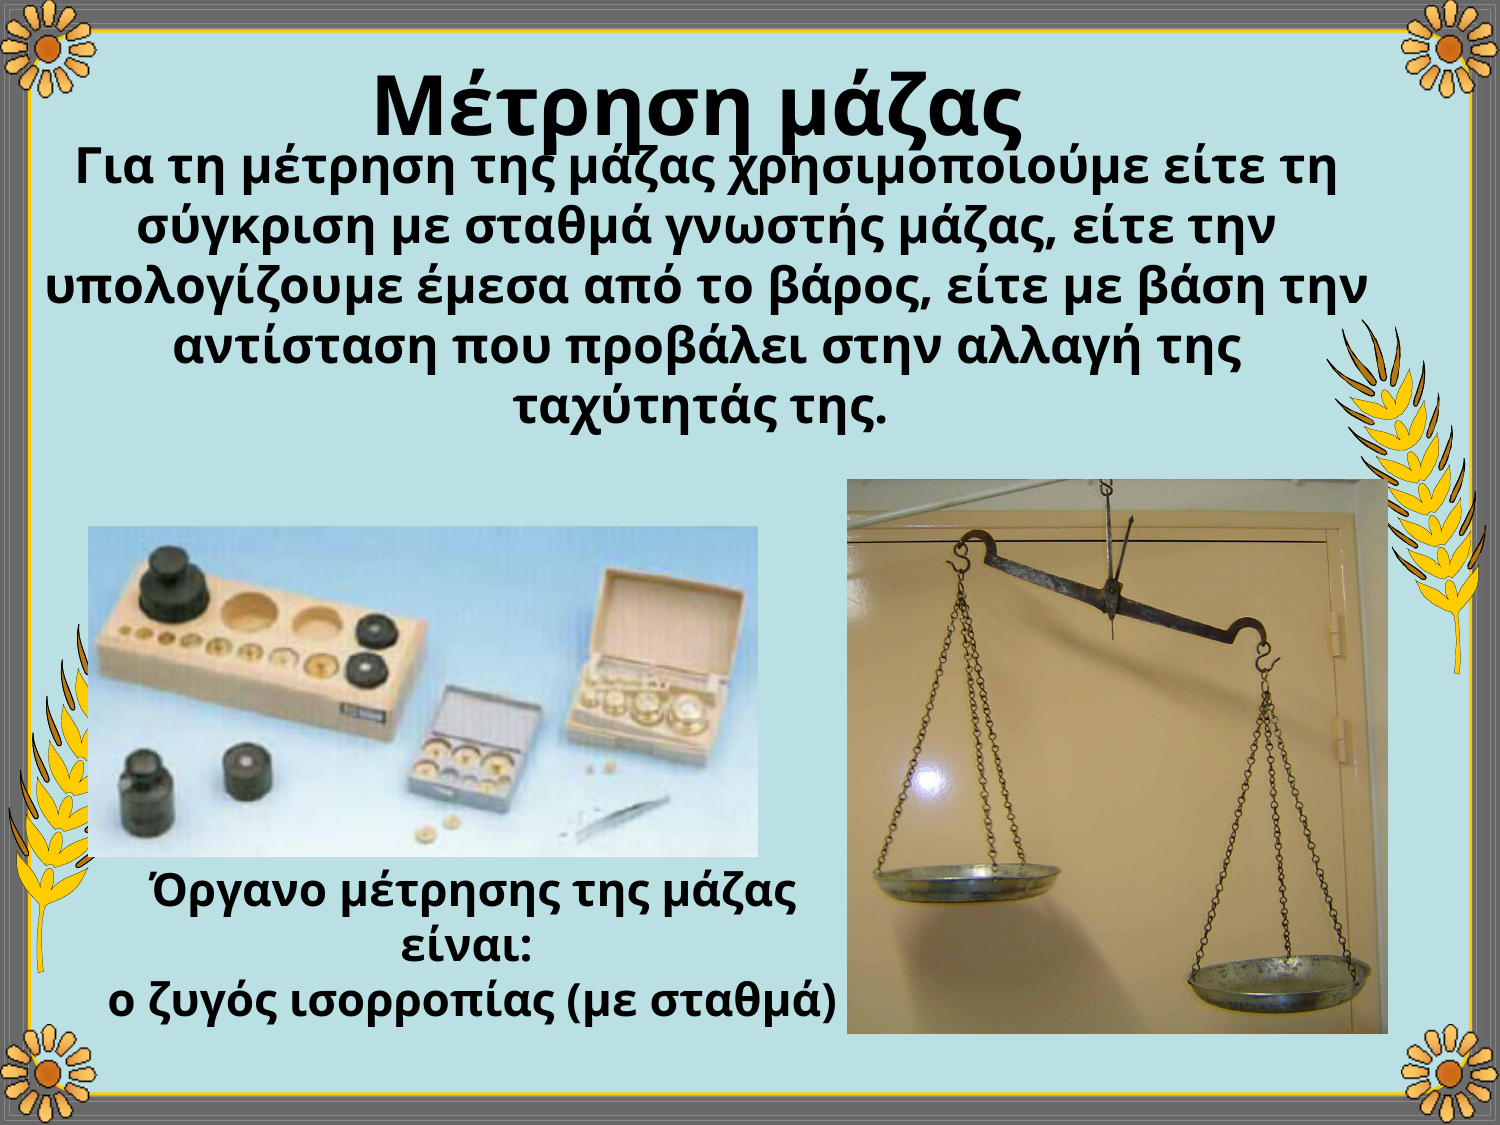

# Μέτρηση μάζας
Για τη μέτρηση της μάζας χρησιμοποιούμε είτε τη σύγκριση με σταθμά γνωστής μάζας, είτε την υπολογίζουμε έμεσα από το βάρος, είτε με βάση την αντίσταση που προβάλει στην αλλαγή της ταχύτητάς της.
Όργανο μέτρησης της μάζας είναι:
ο ζυγός ισορροπίας (με σταθμά)